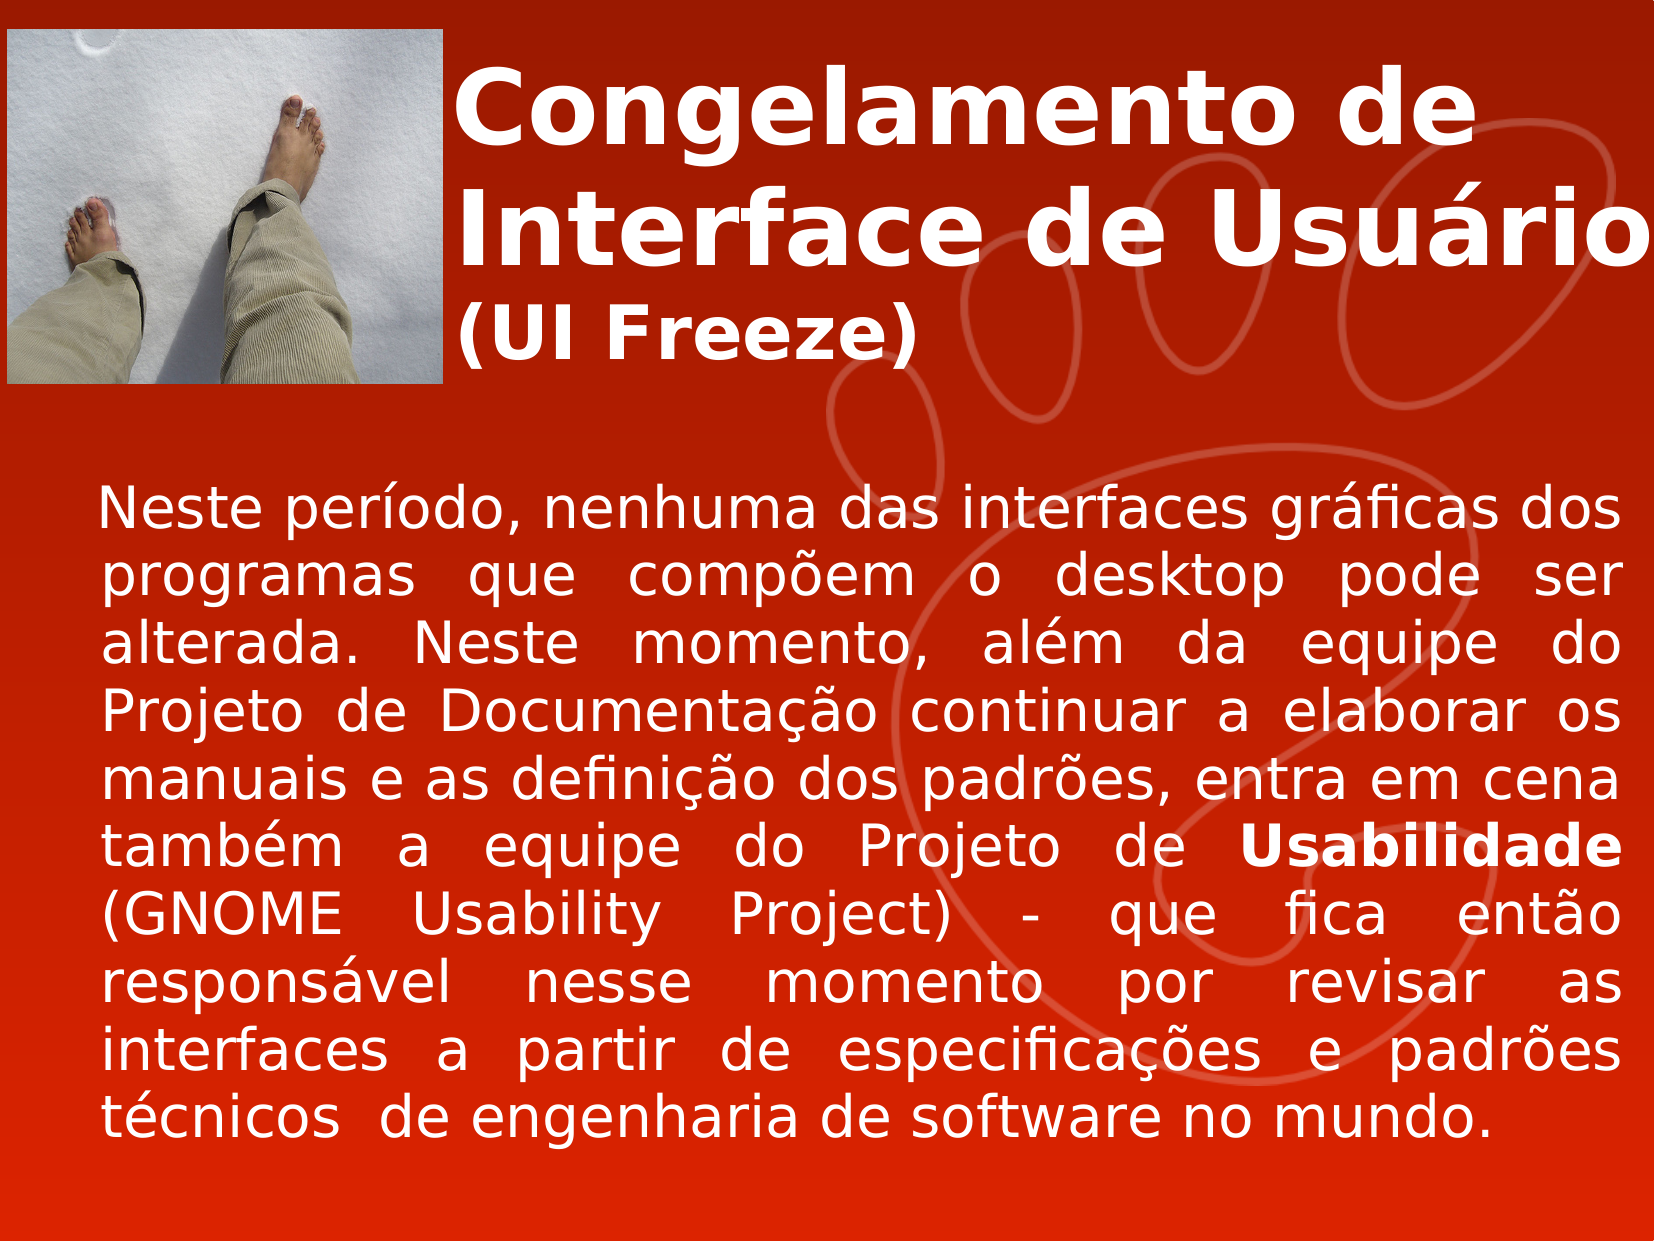

# Congelamento de Interface de Usuário (UI Freeze)
Neste período, nenhuma das interfaces gráficas dos programas que compõem o desktop pode ser alterada. Neste momento, além da equipe do Projeto de Documentação continuar a elaborar os manuais e as definição dos padrões, entra em cena também a equipe do Projeto de Usabilidade (GNOME Usability Project) - que fica então responsável nesse momento por revisar as interfaces a partir de especificações e padrões técnicos de engenharia de software no mundo.